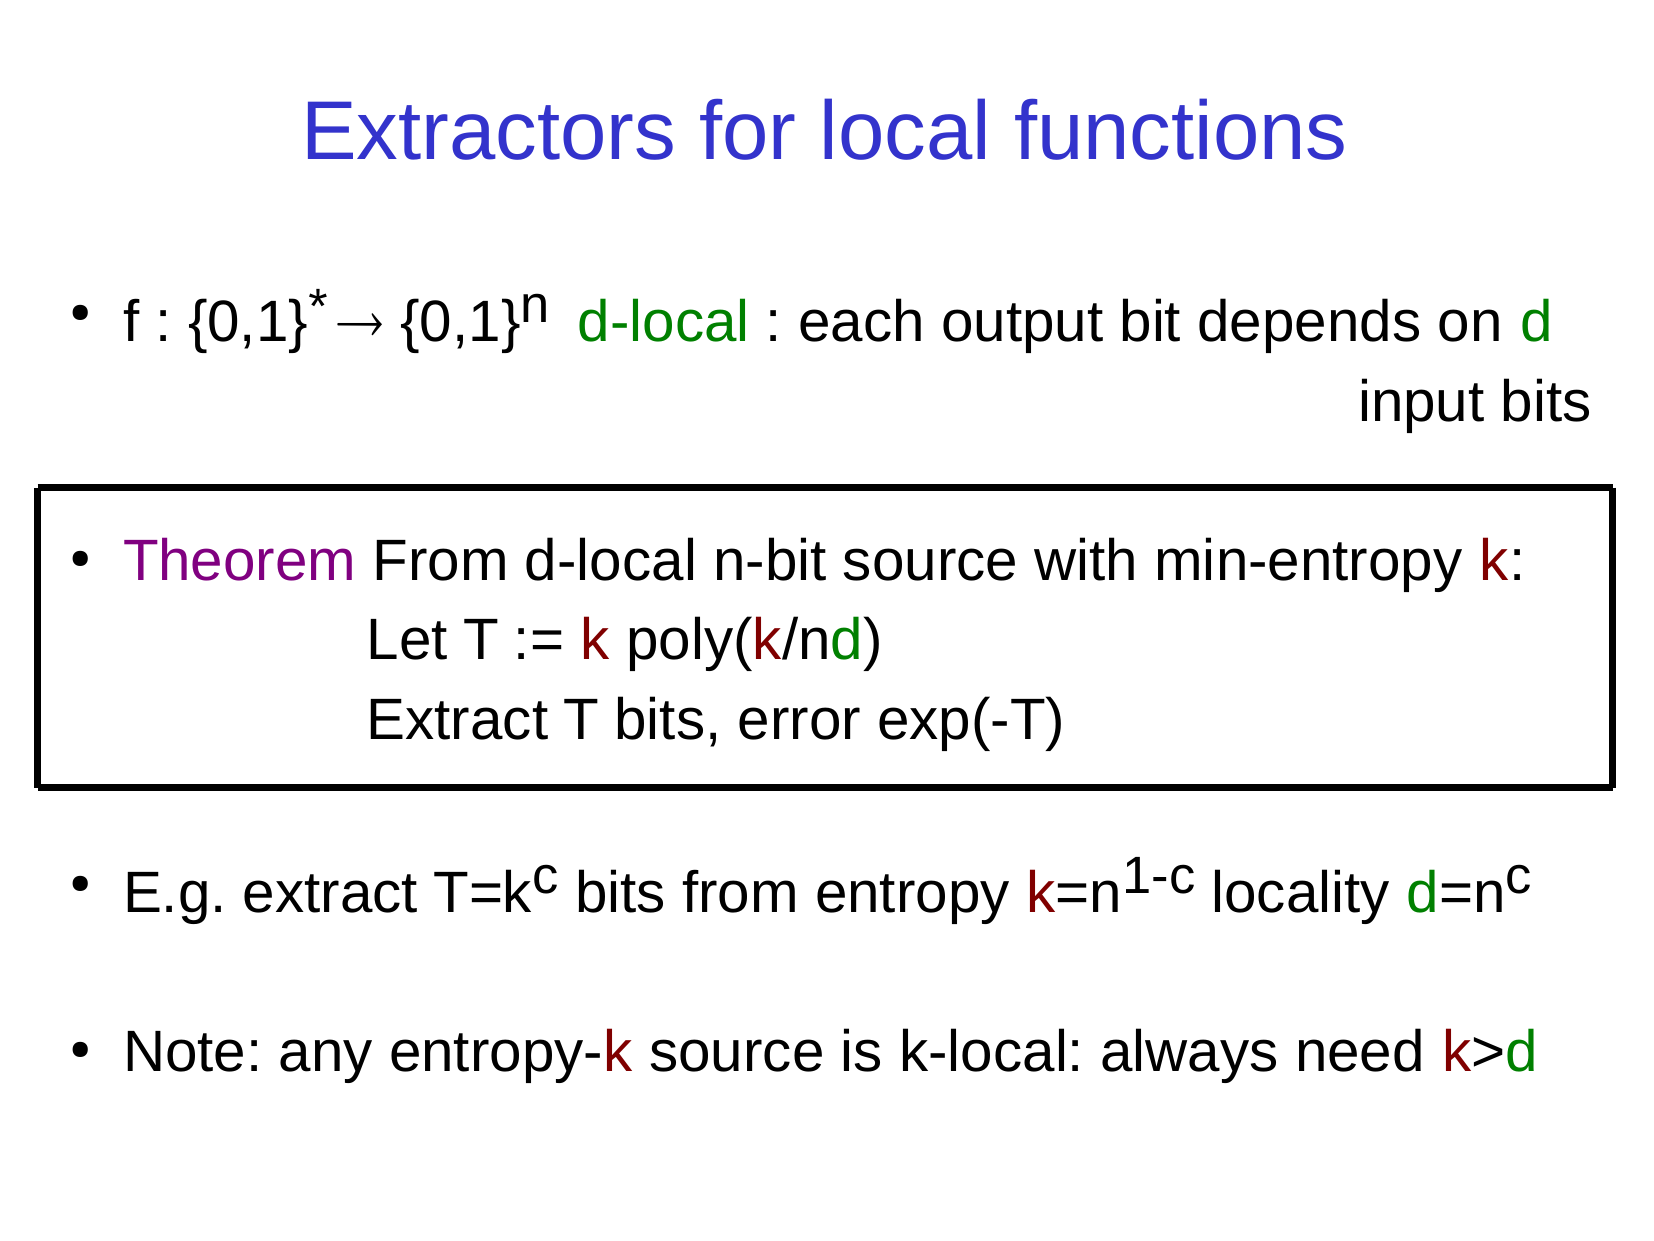

Extractors for local functions
# f : {0,1}*  {0,1}n d-local : each output bit depends on d
 input bits
Theorem From d-local n-bit source with min-entropy k:
 Let T := k poly(k/nd)
 Extract T bits, error exp(-T)
E.g. extract T=kc bits from entropy k=n1-c locality d=nc
Note: any entropy-k source is k-local: always need k>d